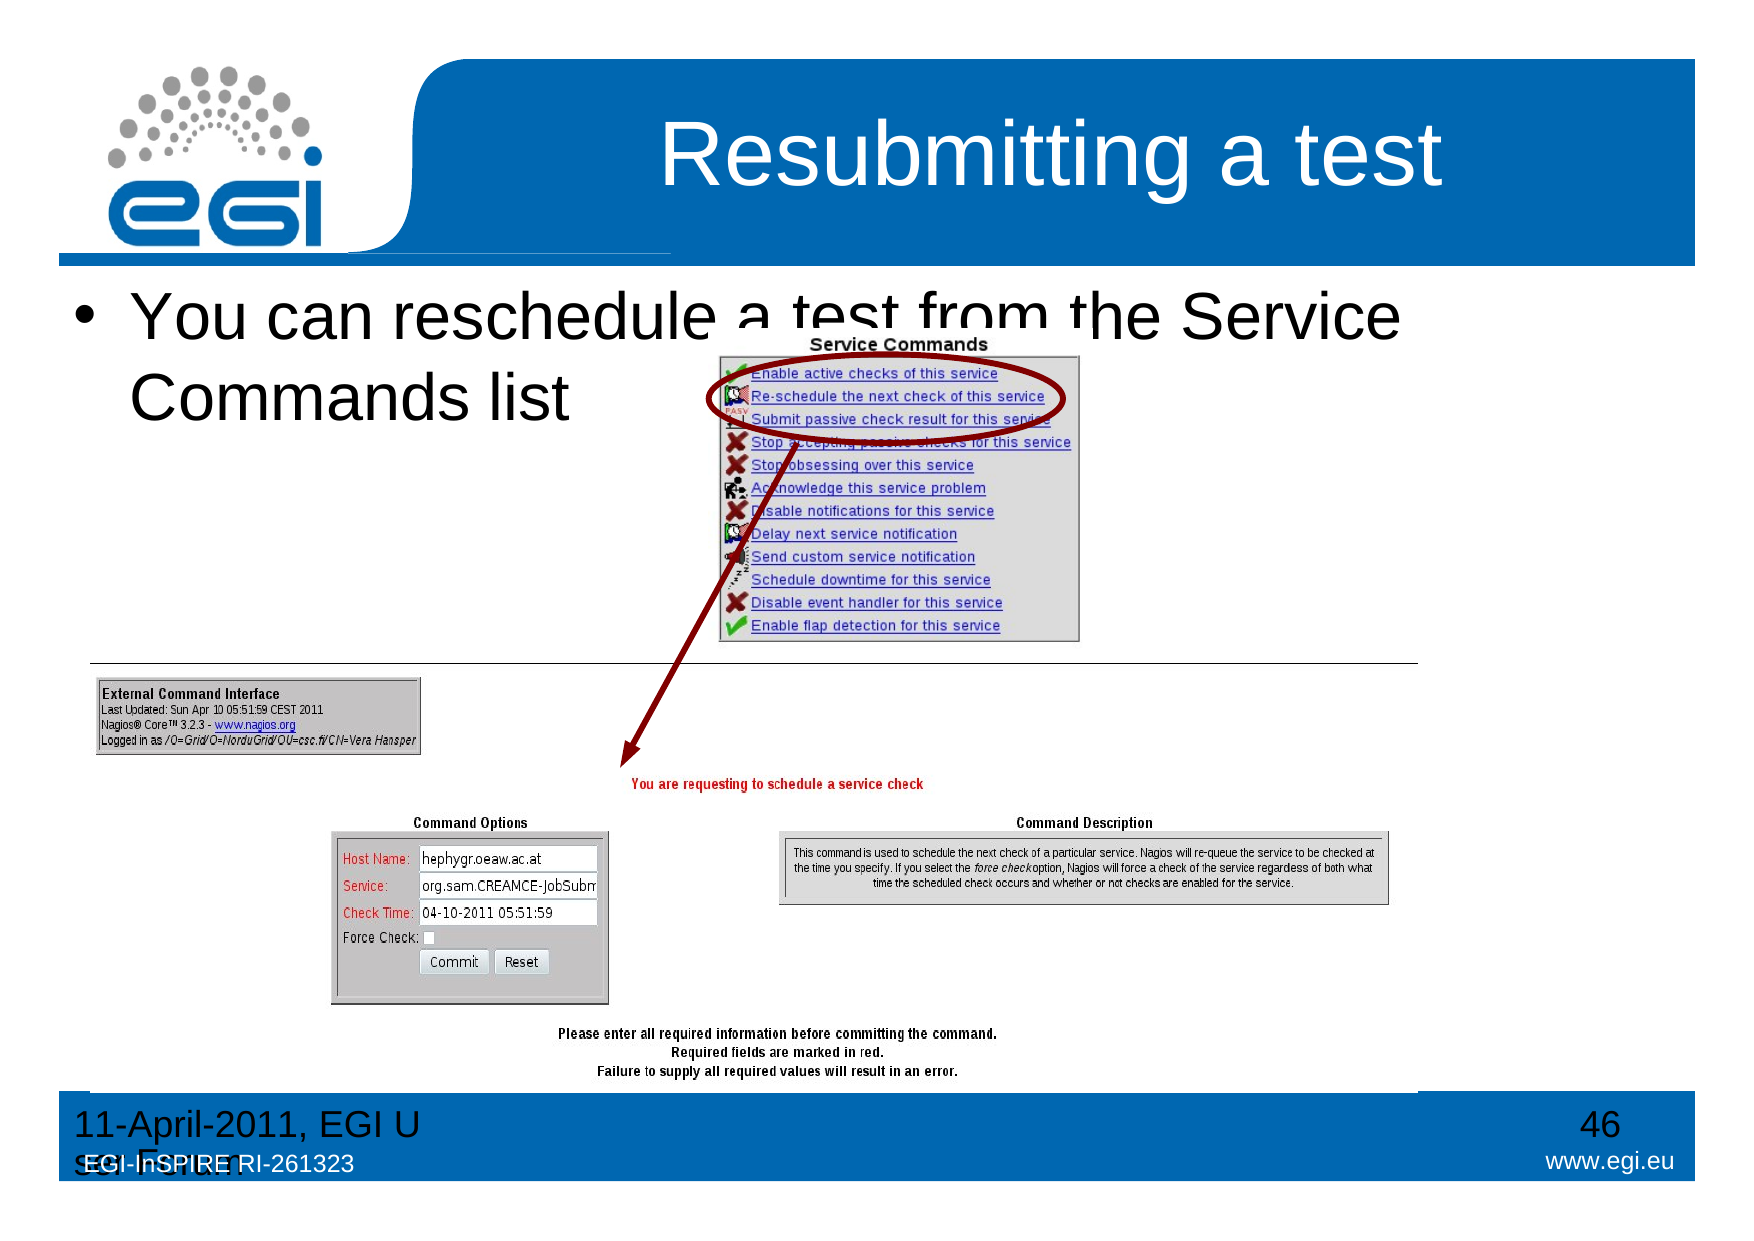

# Resubmitting a test
You can reschedule a test from the Service Commands list
11-April-2011, EGI User Forum
46
Training Guide